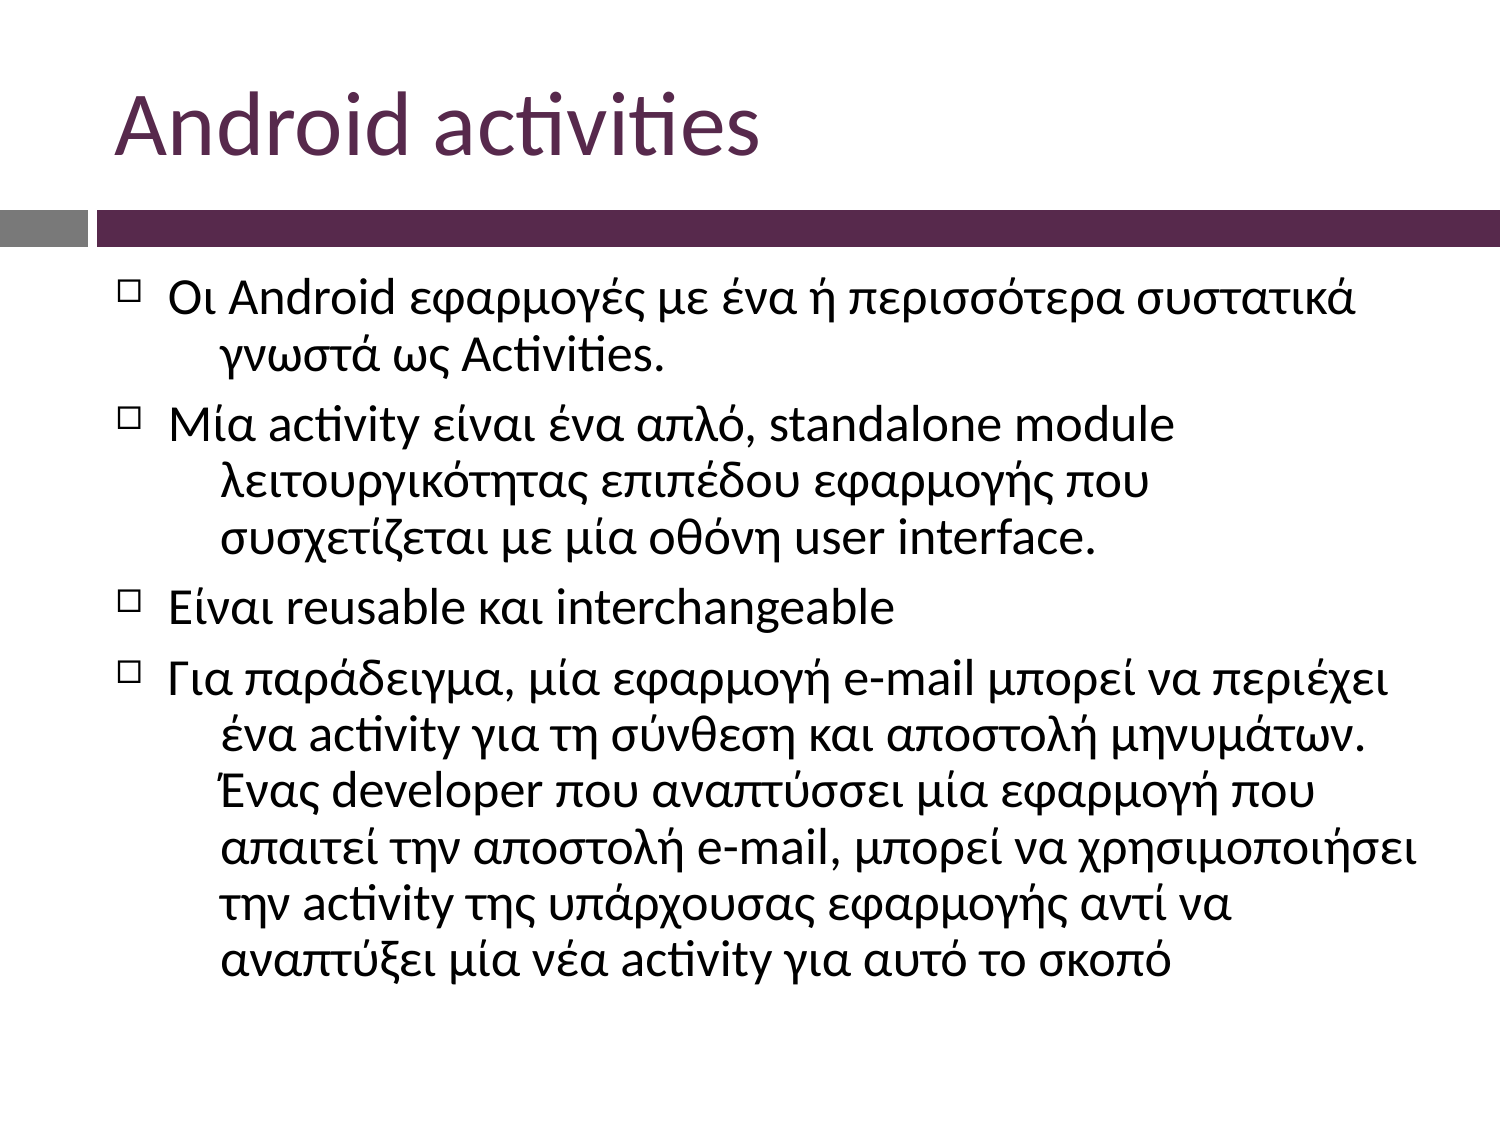

Android activities
# Οι Android εφαρμογές με ένα ή περισσότερα συστατικά γνωστά ως Activities.
Μία activity είναι ένα απλό, standalone module λειτουργικότητας επιπέδου εφαρμογής που συσχετίζεται με μία οθόνη user interface.
Είναι reusable και interchangeable
Για παράδειγμα, μία εφαρμογή e-mail μπορεί να περιέχει ένα activity για τη σύνθεση και αποστολή μηνυμάτων. Ένας developer που αναπτύσσει μία εφαρμογή που απαιτεί την αποστολή e-mail, μπορεί να χρησιμοποιήσει την activity της υπάρχουσας εφαρμογής αντί να αναπτύξει μία νέα activity για αυτό το σκοπό